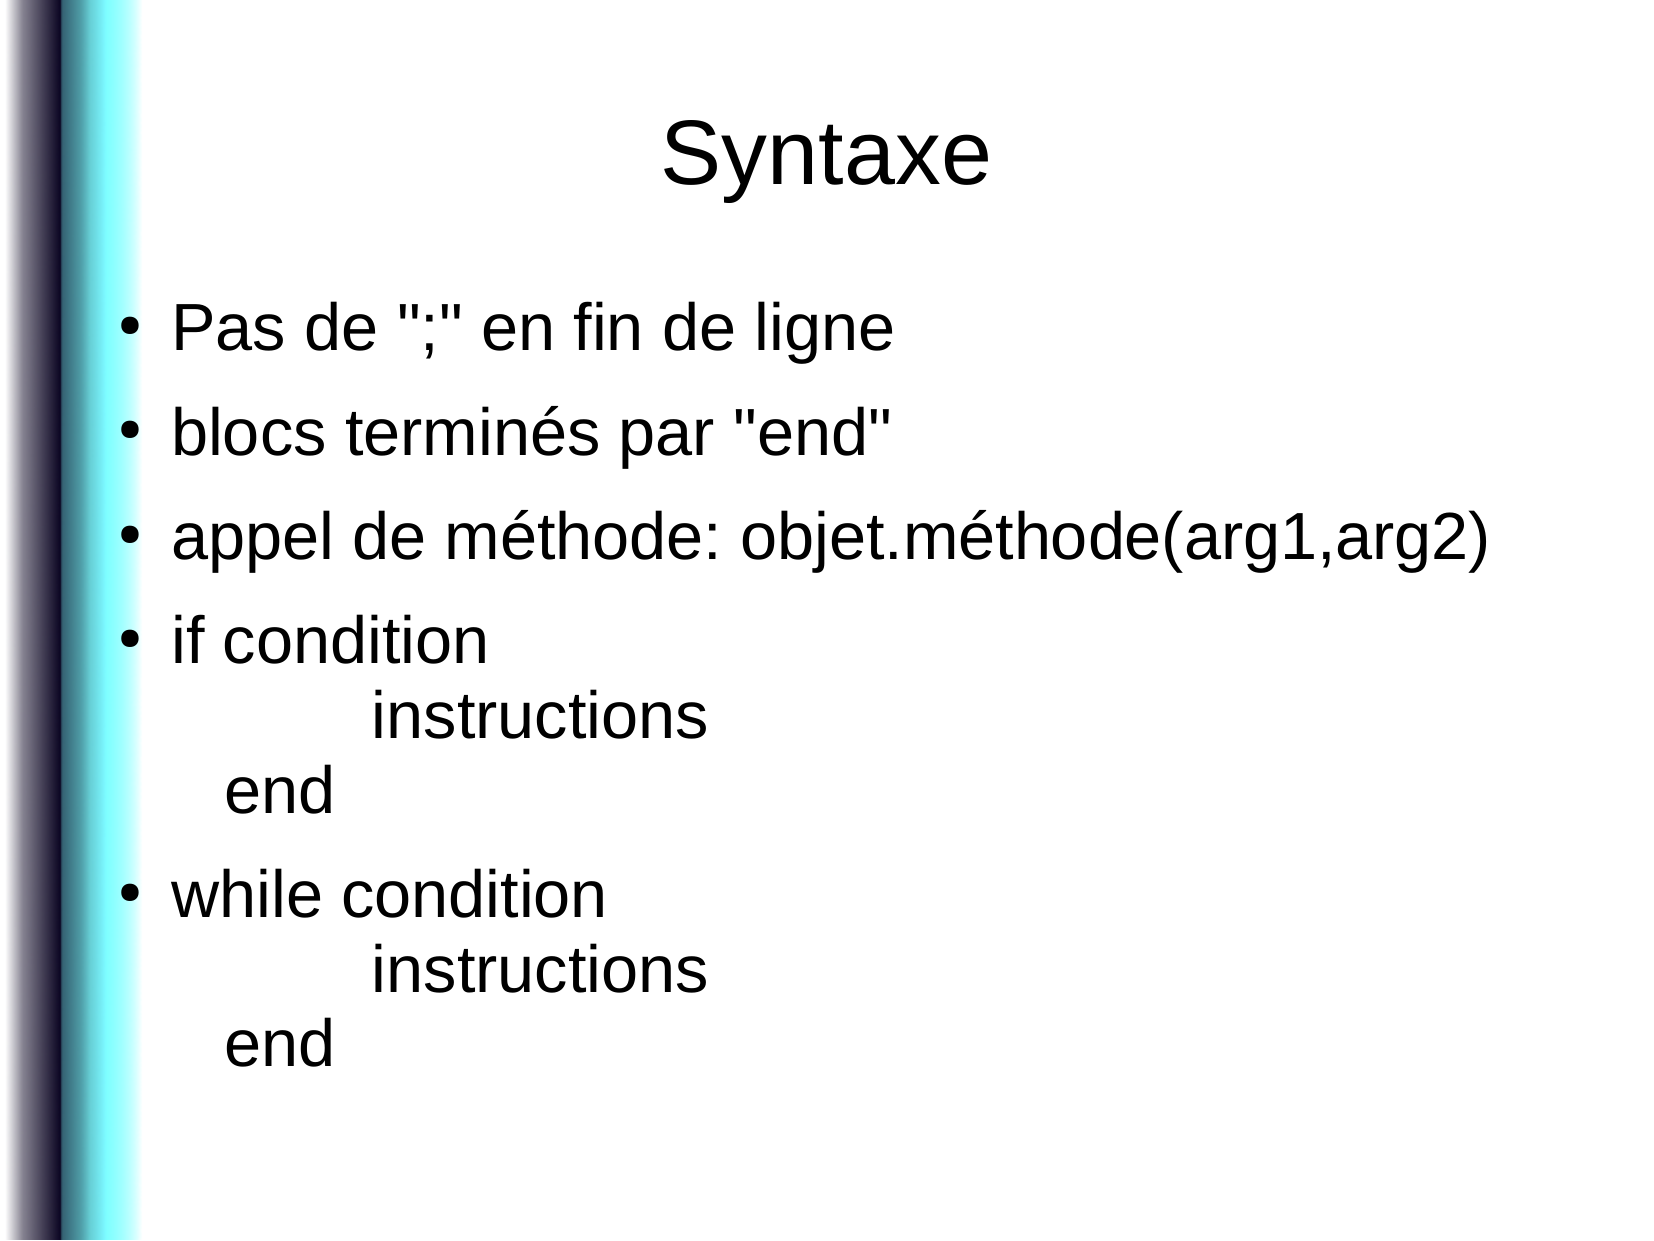

# Syntaxe
Pas de ";" en fin de ligne
blocs terminés par "end"
appel de méthode: objet.méthode(arg1,arg2)
if condition
 instructions
end
while condition
 instructions
end